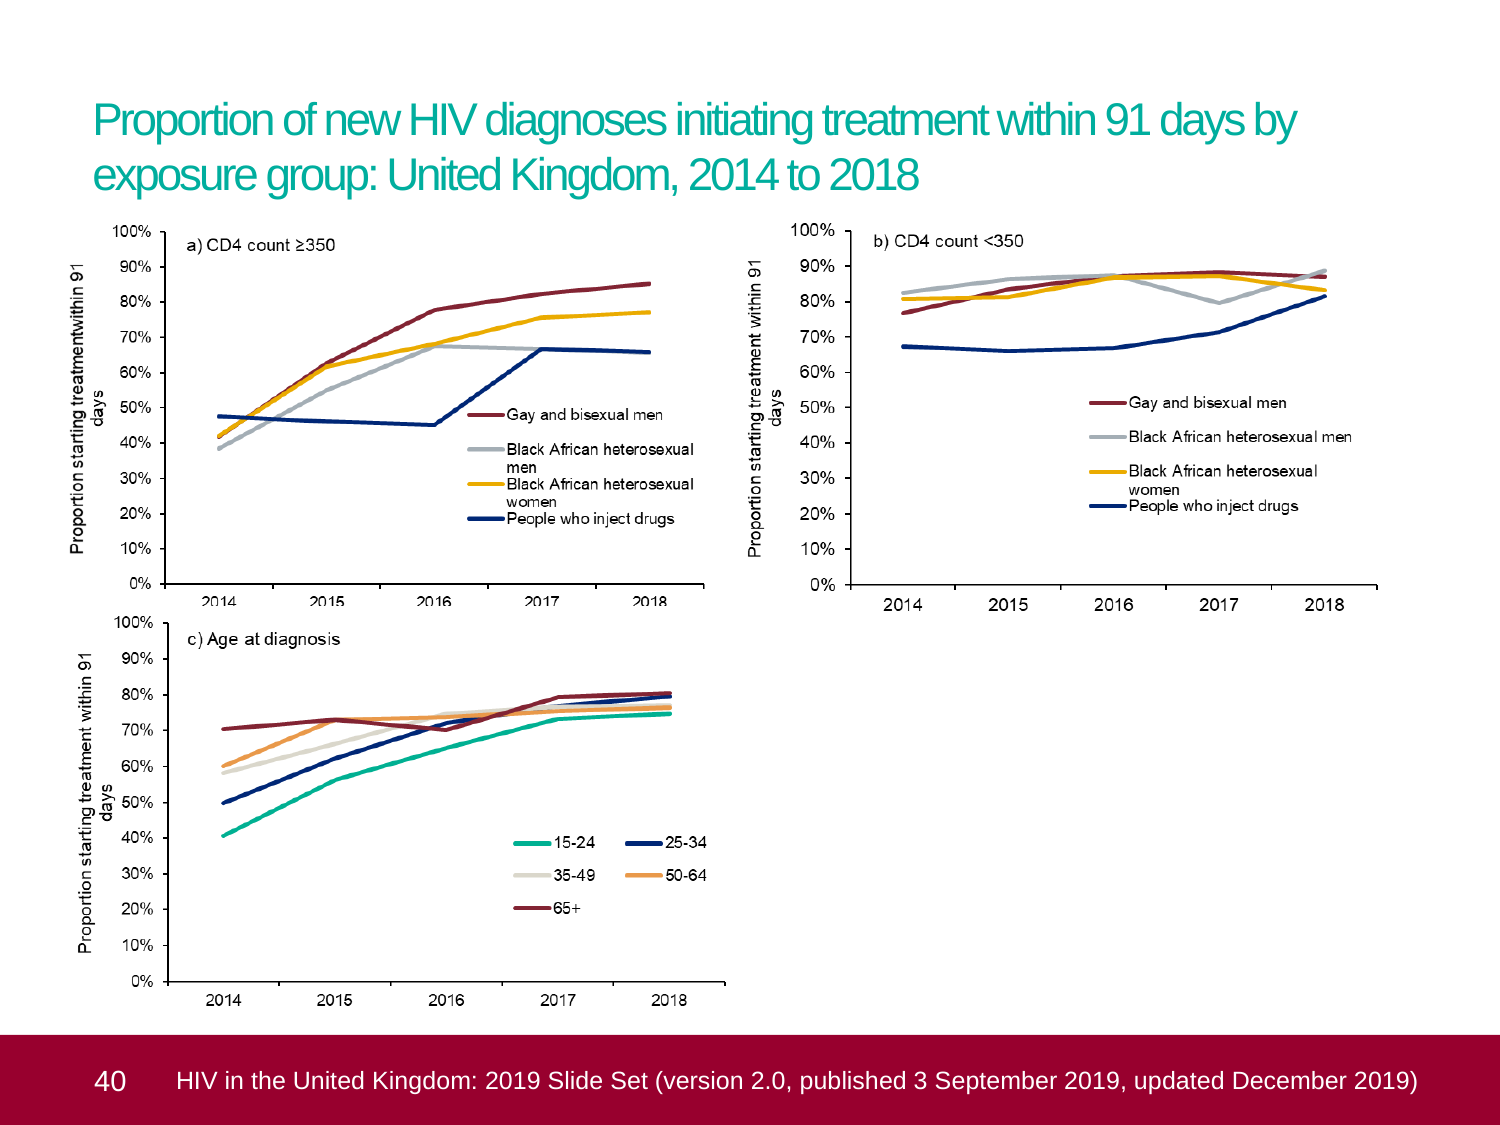

# Proportion of new HIV diagnoses initiating treatment within 91 days by exposure group: United Kingdom, 2014 to 2018
 1
HIV in the United Kingdom: 2019 Slide Set (version 2.0, published 3 September 2019, updated December 2019)